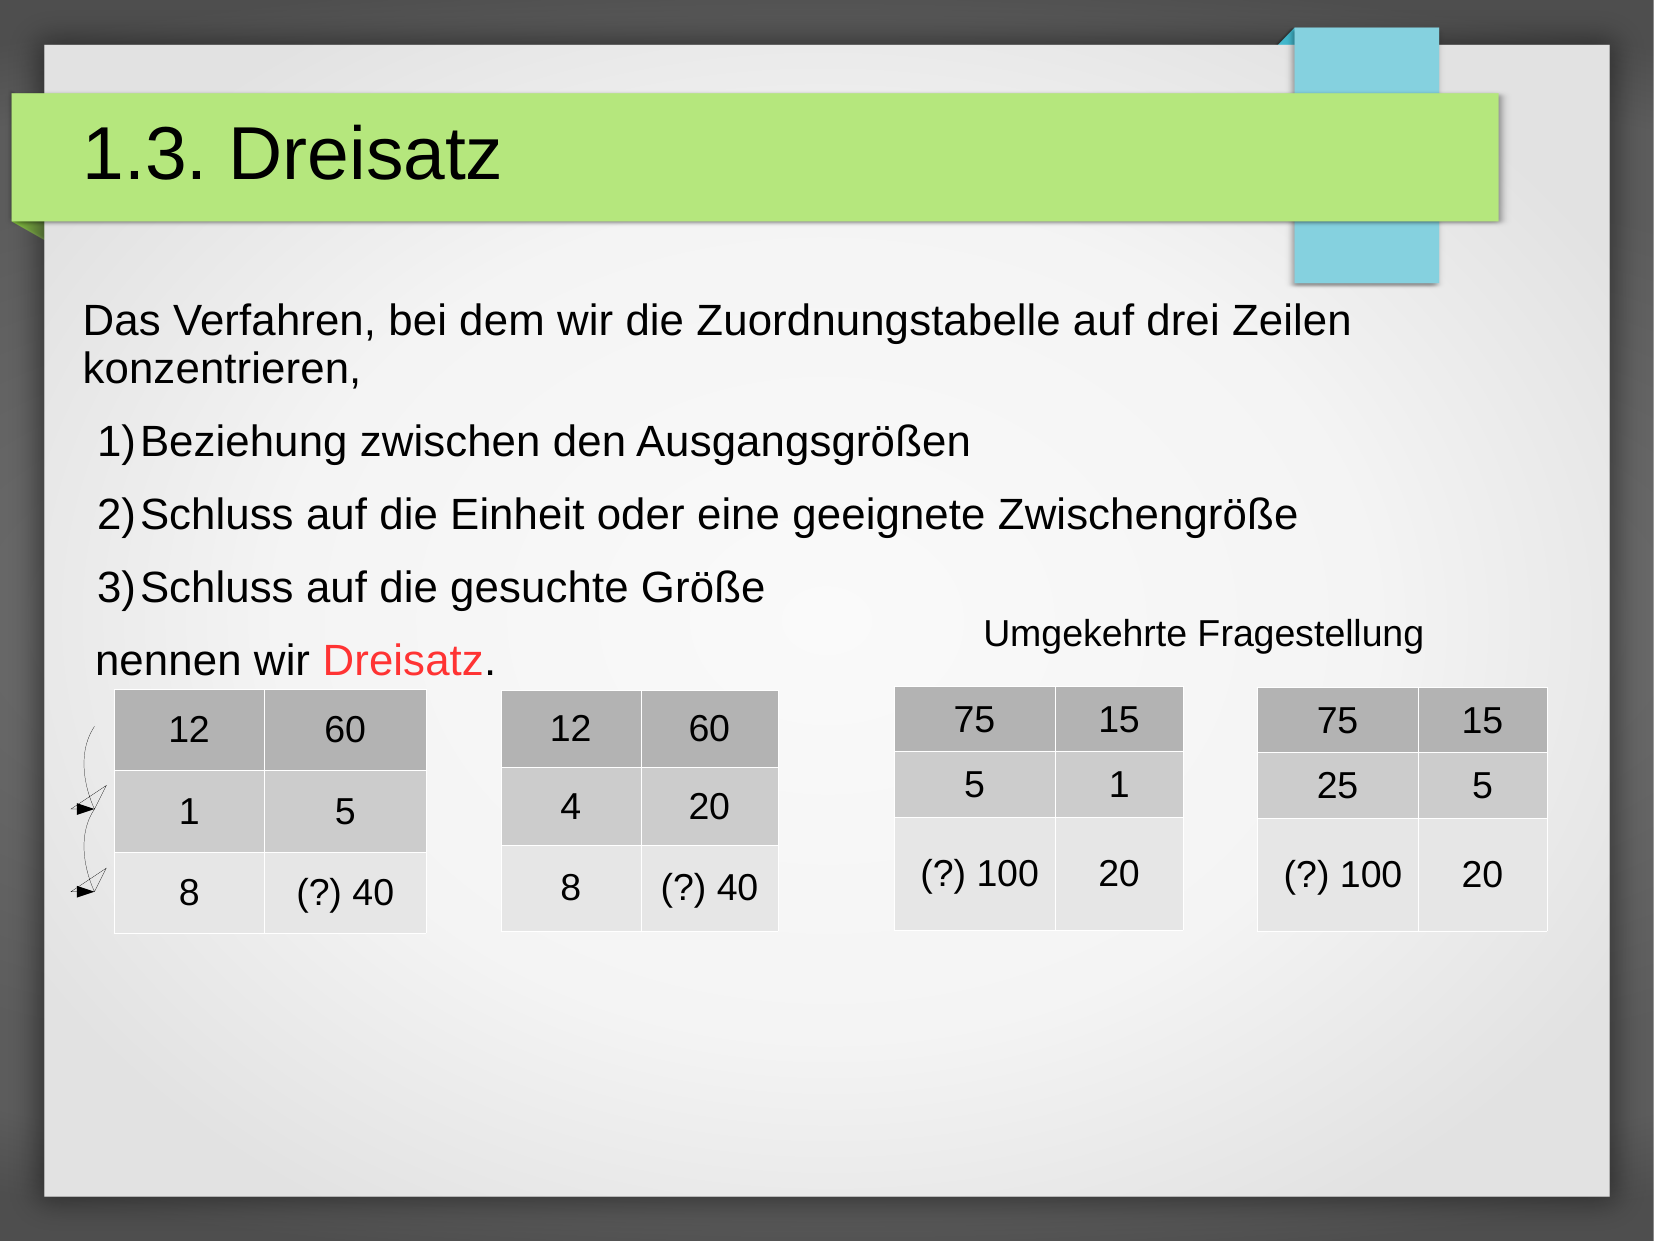

1.3. Dreisatz
# Das Verfahren, bei dem wir die Zuordnungstabelle auf drei Zeilen konzentrieren,
Beziehung zwischen den Ausgangsgrößen
Schluss auf die Einheit oder eine geeignete Zwischengröße
Schluss auf die gesuchte Größe
 nennen wir Dreisatz.
Umgekehrte Fragestellung
| 75 | 15 |
| --- | --- |
| 5 | 1 |
| (?) 100 | 20 |
| 75 | 15 |
| --- | --- |
| 25 | 5 |
| (?) 100 | 20 |
| 12 | 60 |
| --- | --- |
| 1 | 5 |
| 8 | (?) 40 |
| 12 | 60 |
| --- | --- |
| 4 | 20 |
| 8 | (?) 40 |